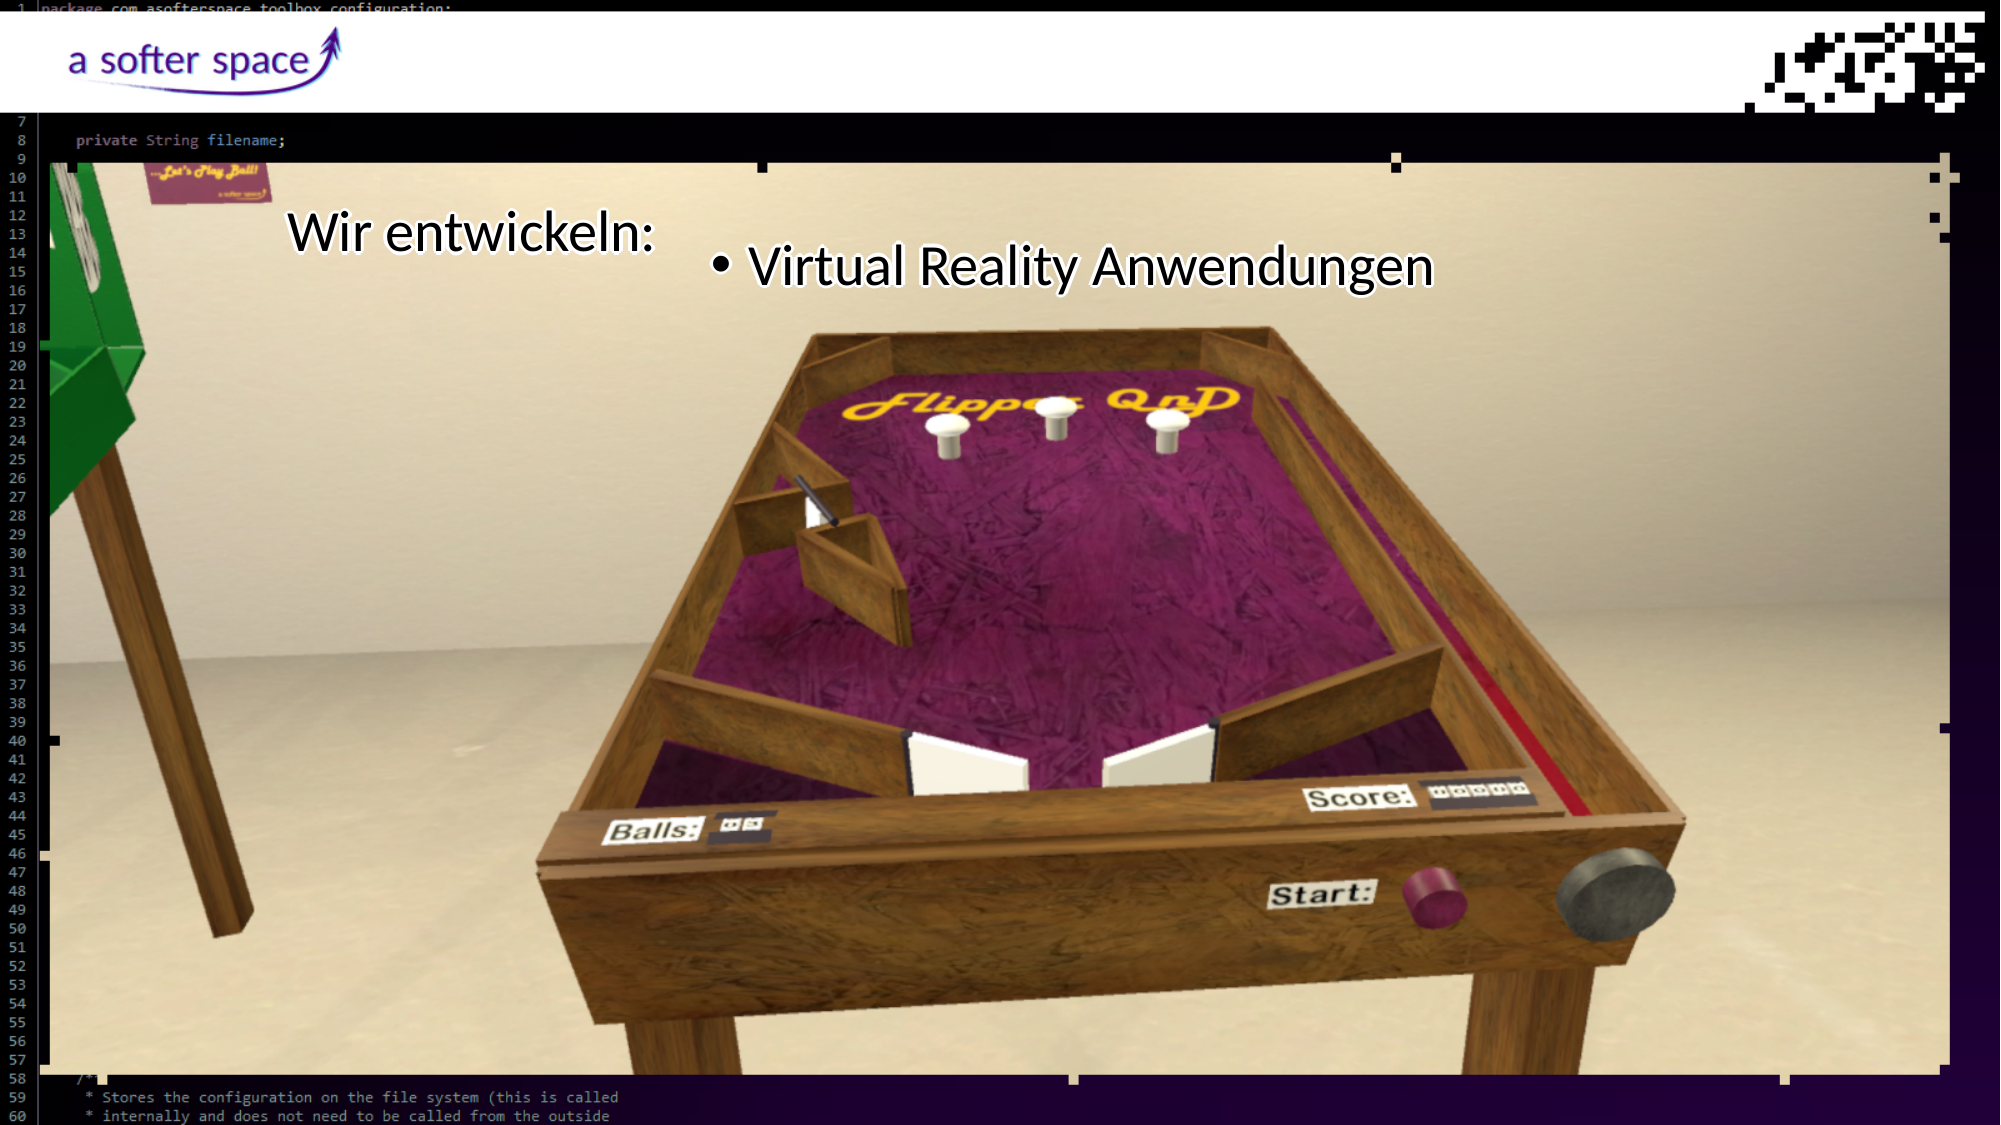

Wir entwickeln:
Wir entwickeln:
Wir entwickeln:
Wir entwickeln:
Wir entwickeln:
Wir entwickeln:
Wir entwickeln:
Wir entwickeln:
Wir entwickeln:
Wir entwickeln:
Wir entwickeln:
Wir entwickeln:
Wir entwickeln:
Wir entwickeln:
Virtual Reality Anwendungen
Virtual Reality Anwendungen
# Virtual Reality Anwendungen
Virtual Reality Anwendungen
Virtual Reality Anwendungen
Virtual Reality Anwendungen
Virtual Reality Anwendungen
Virtual Reality Anwendungen
Virtual Reality Anwendungen
Virtual Reality Anwendungen
Virtual Reality Anwendungen
Virtual Reality Anwendungen
Virtual Reality Anwendungen